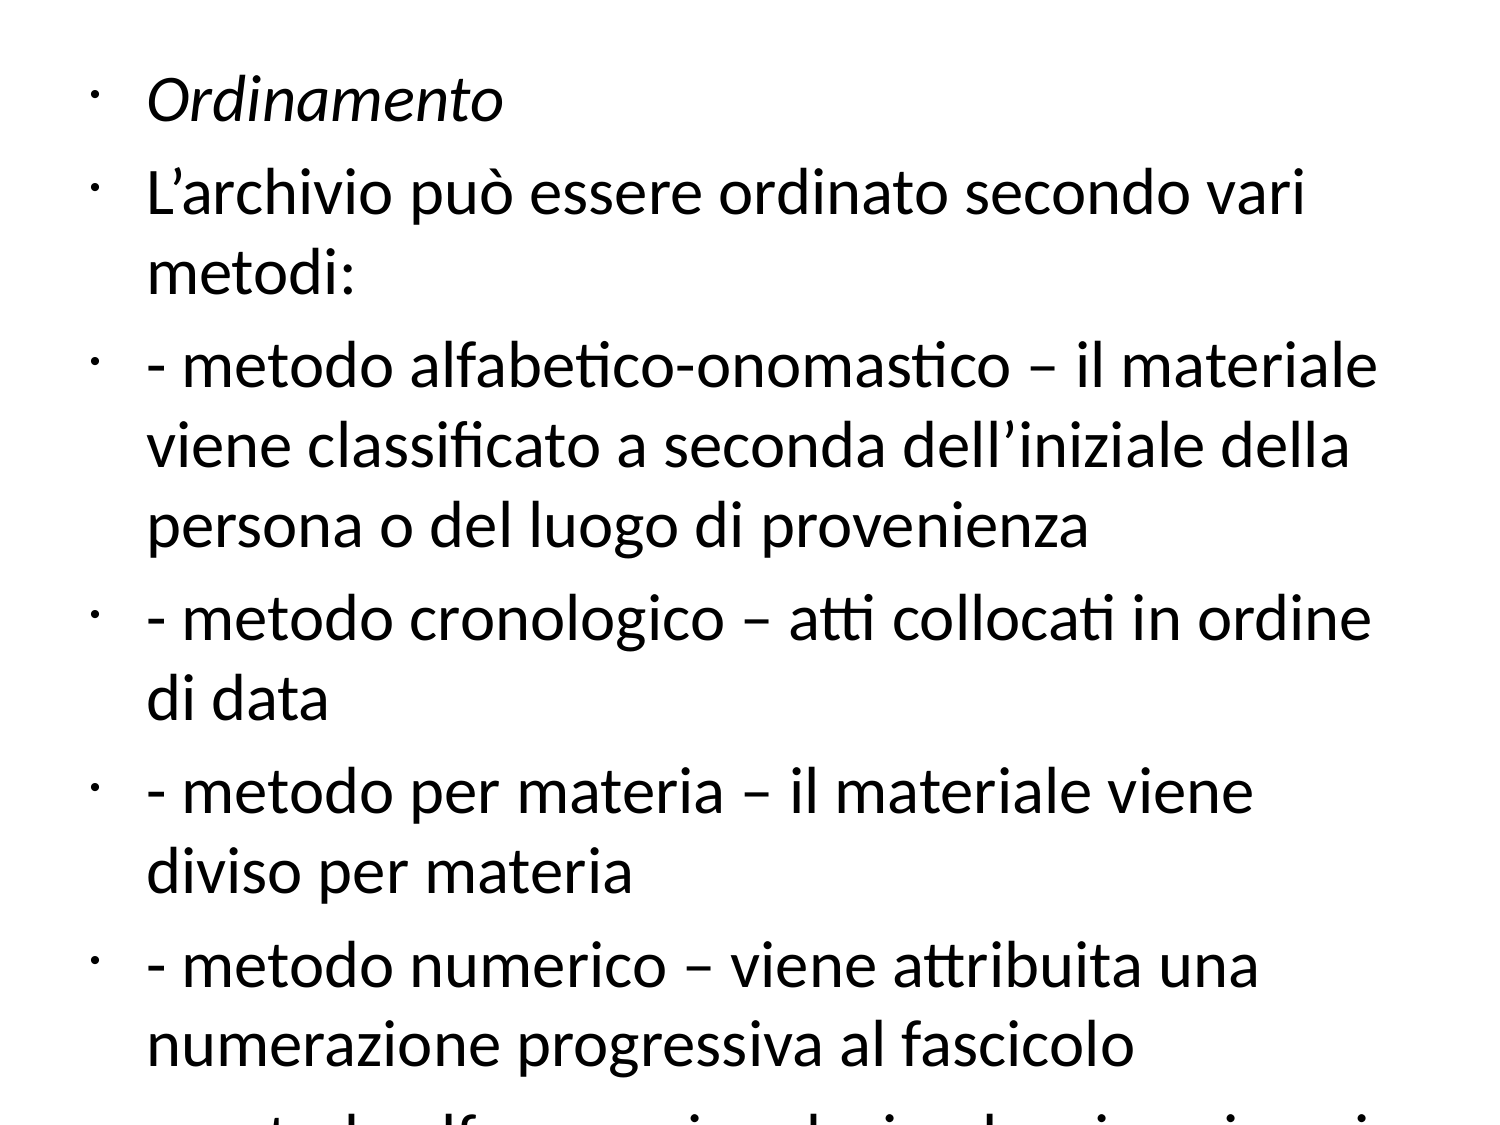

#
Ordinamento
L’archivio può essere ordinato secondo vari metodi:
- metodo alfabetico-onomastico – il materiale viene classificato a seconda dell’iniziale della persona o del luogo di provenienza
- metodo cronologico – atti collocati in ordine di data
- metodo per materia – il materiale viene diviso per materia
- metodo numerico – viene attribuita una numerazione progressiva al fascicolo
- metodo alfanumerico-decimale – in cui ogni numero può essere diviso in altri dieci numeri.